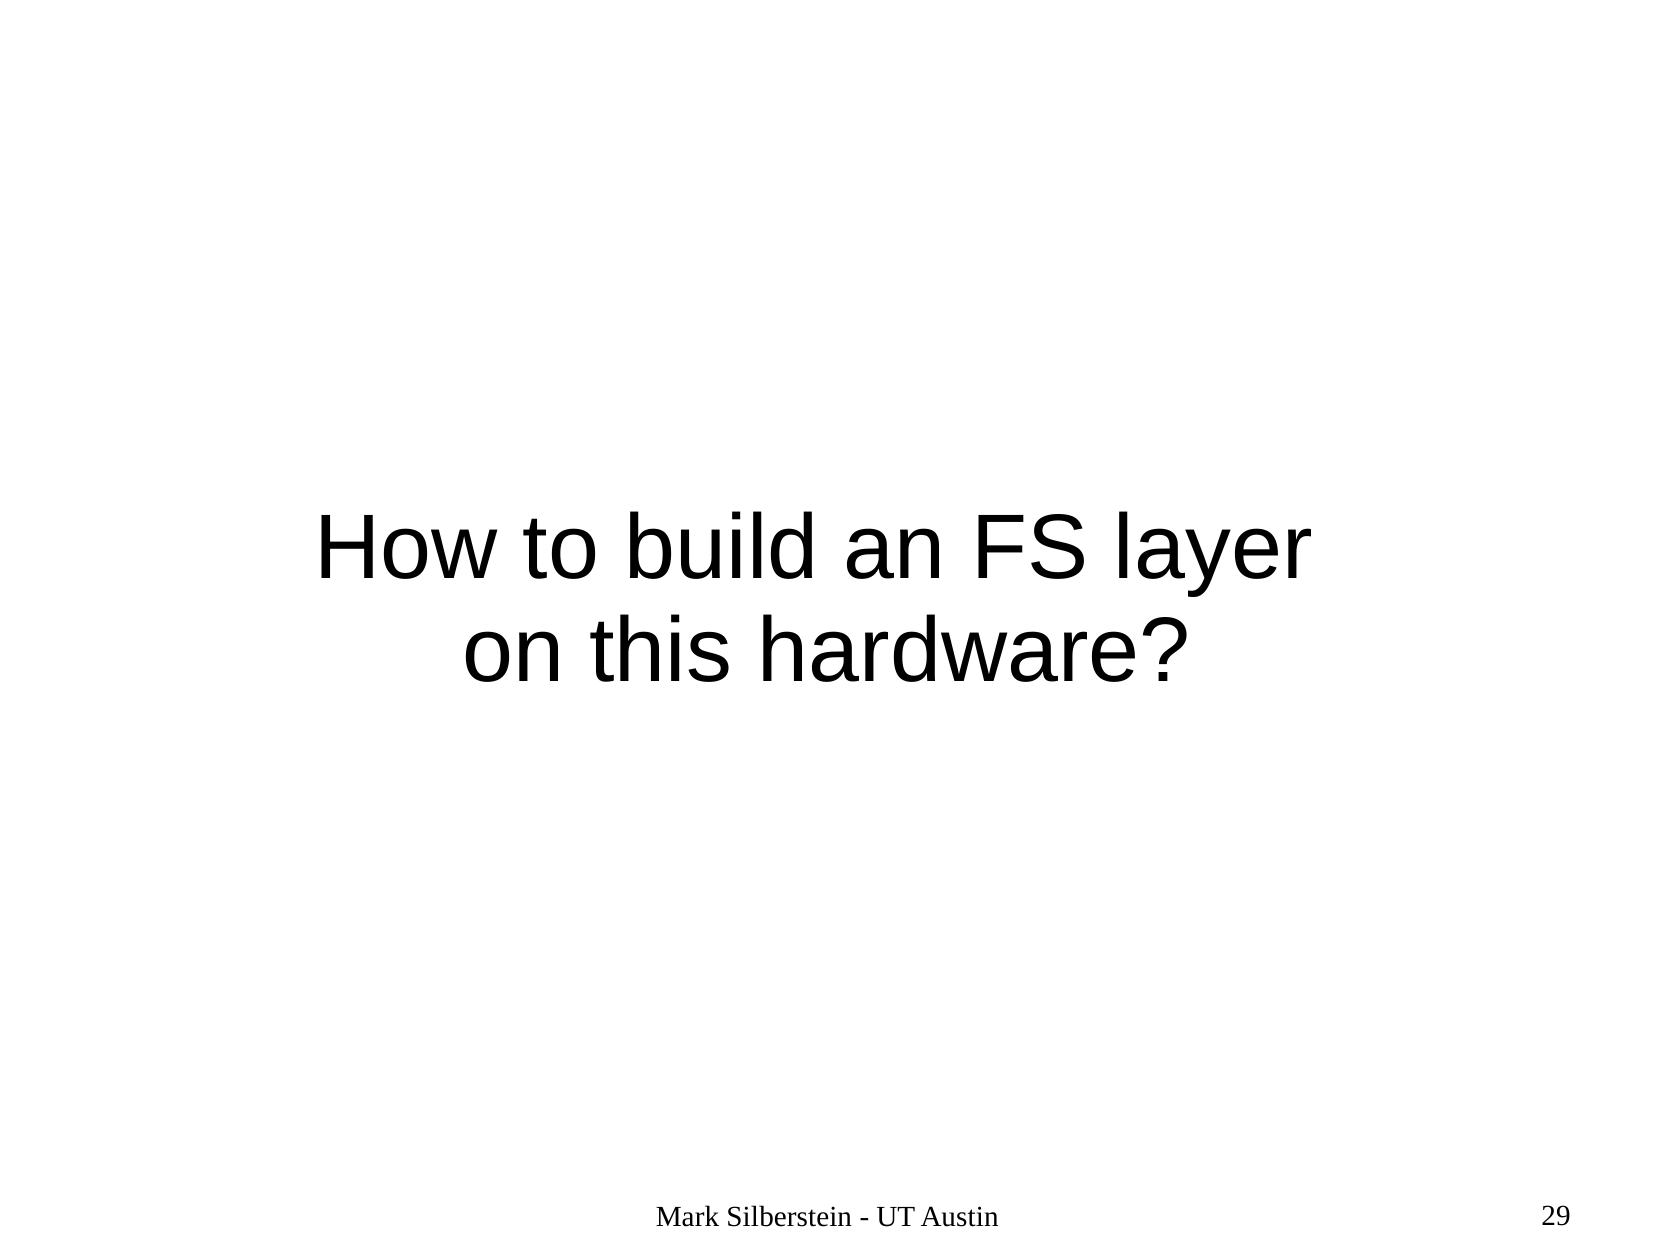

#
How to build an FS layer
on this hardware?
29
Mark Silberstein - UT Austin